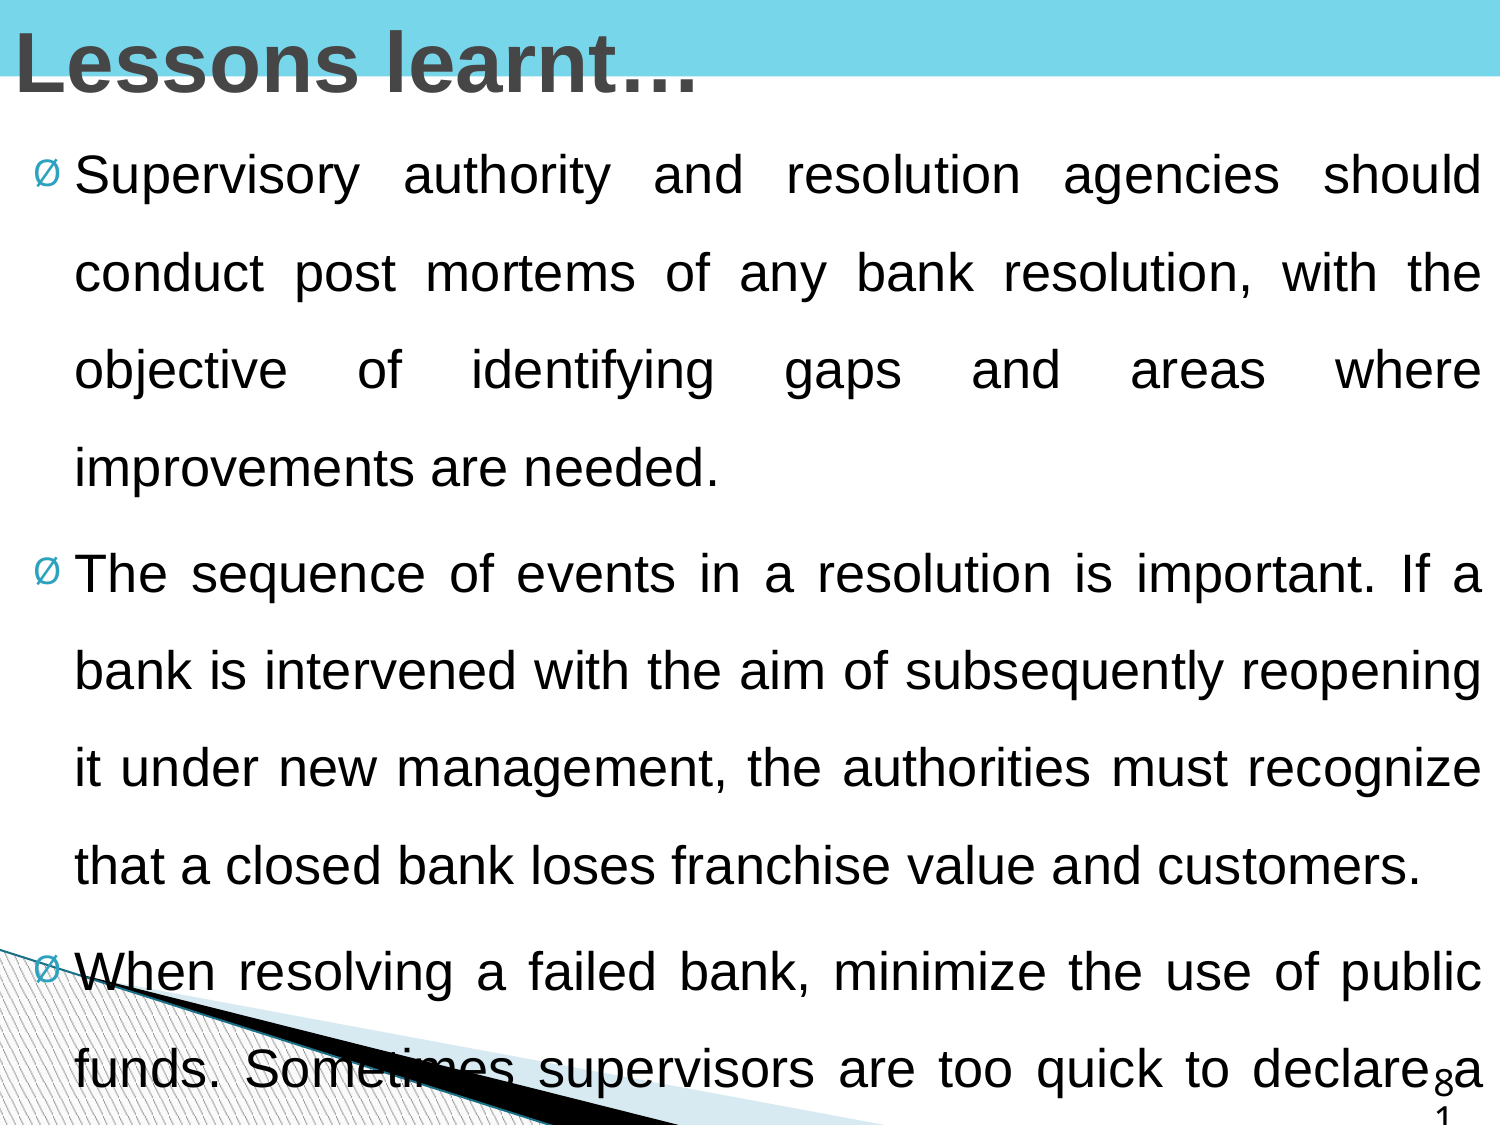

Lessons learnt…
# Supervisory authority and resolution agencies should conduct post mortems of any bank resolution, with the objective of identifying gaps and areas where improvements are needed.
The sequence of events in a resolution is important. If a bank is intervened with the aim of subsequently reopening it under new management, the authorities must recognize that a closed bank loses franchise value and customers.
When resolving a failed bank, minimize the use of public funds. Sometimes supervisors are too quick to declare a bank to be of systemic importance and use public funds when, in reality, the bank is not systemic.